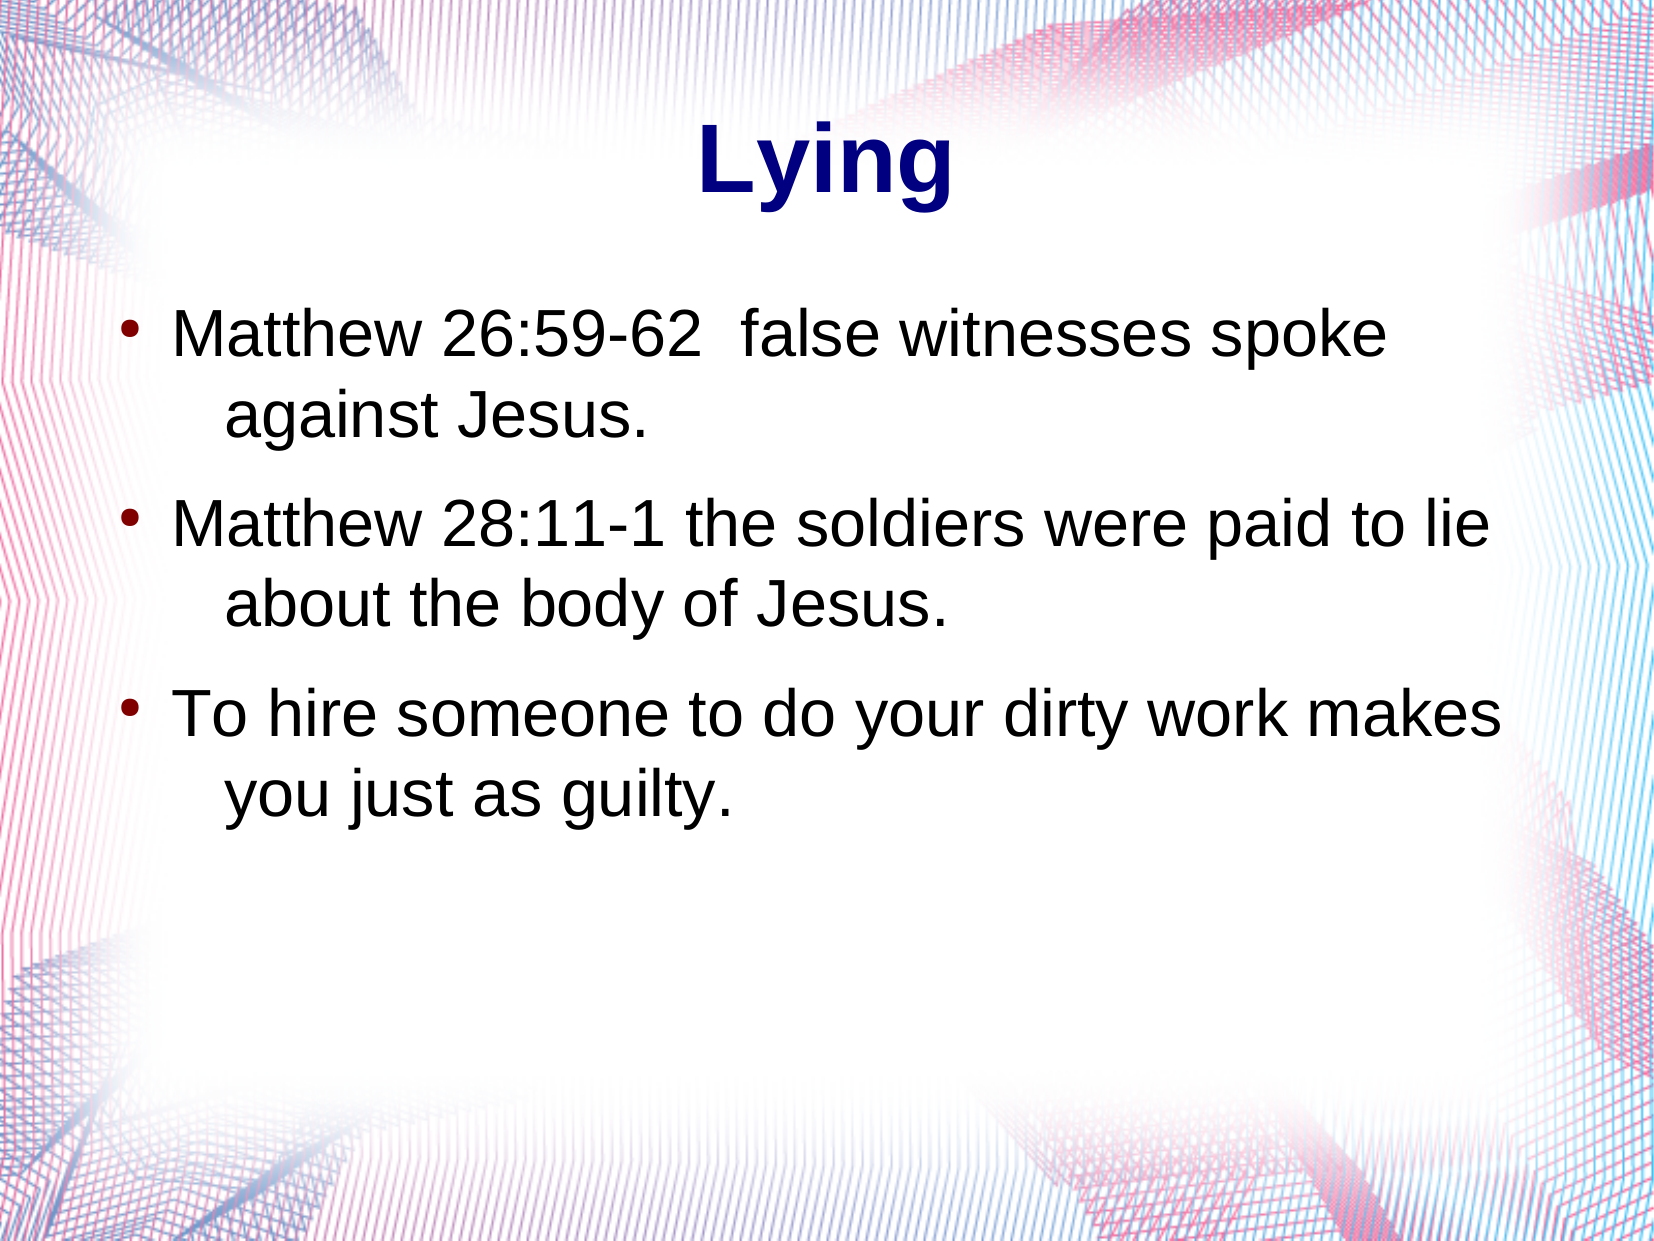

# Lying
Matthew 26:59-62 false witnesses spoke against Jesus.
Matthew 28:11-1 the soldiers were paid to lie about the body of Jesus.
To hire someone to do your dirty work makes you just as guilty.